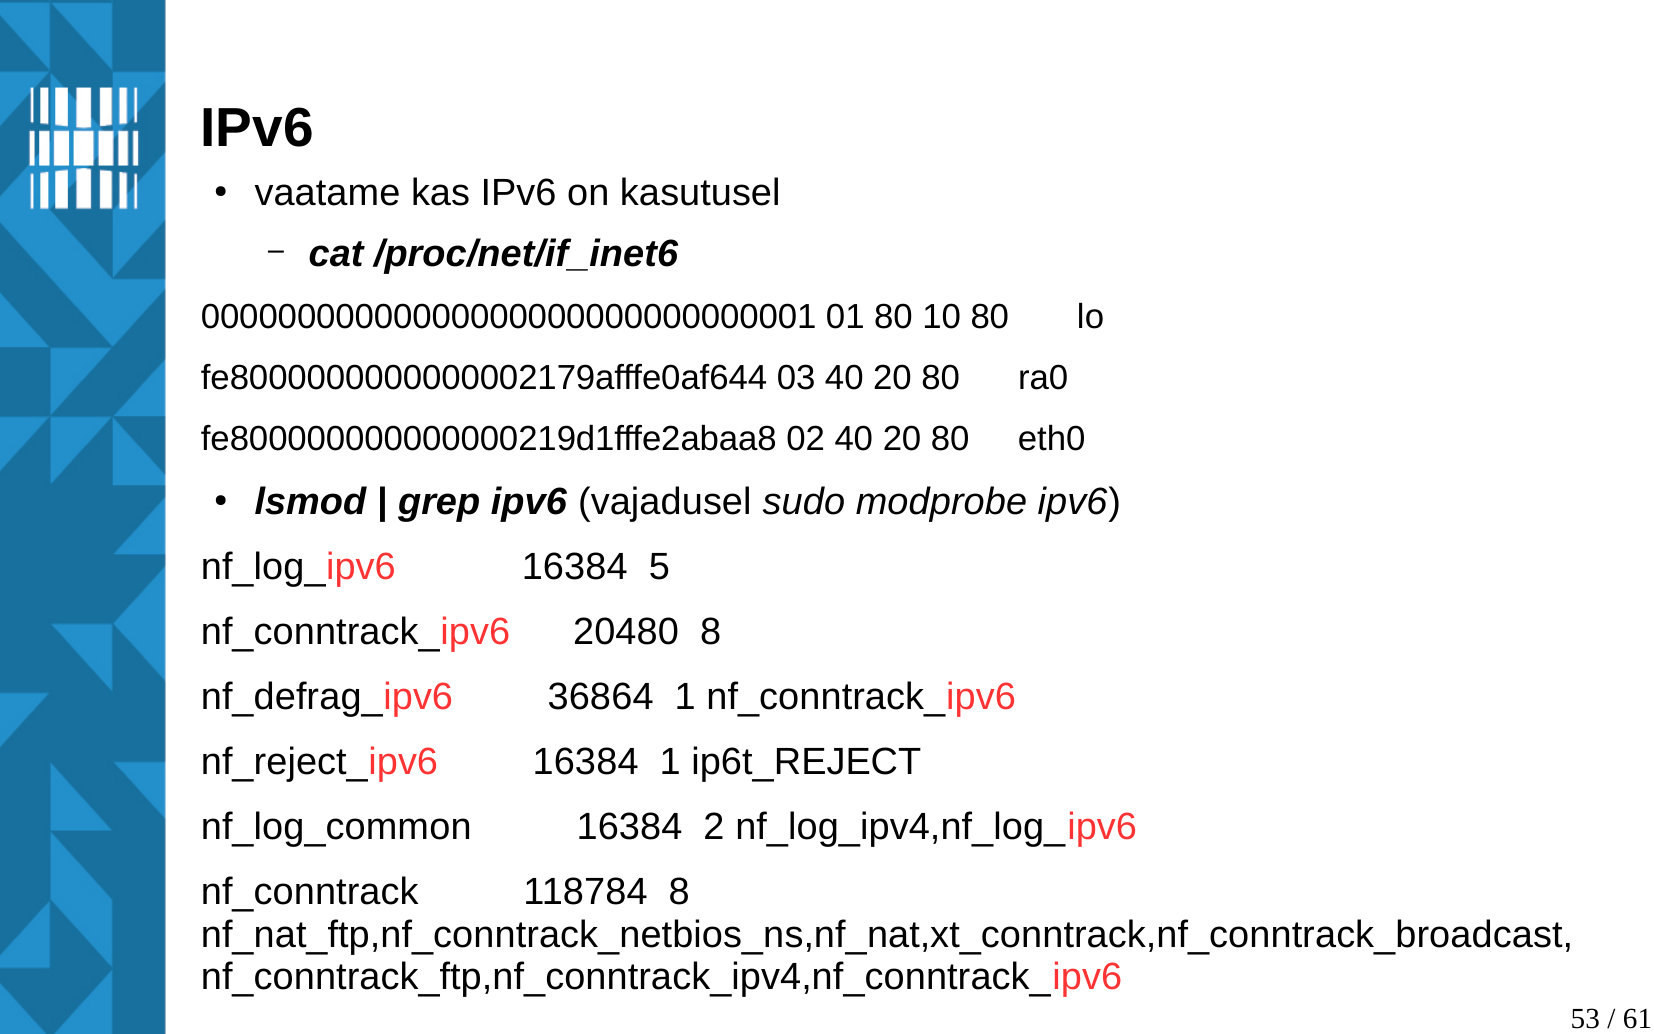

# IPv6
vaatame kas IPv6 on kasutusel
cat /proc/net/if_inet6
00000000000000000000000000000001 01 80 10 80 lo
fe8000000000000002179afffe0af644 03 40 20 80 ra0
fe800000000000000219d1fffe2abaa8 02 40 20 80 eth0
lsmod | grep ipv6 (vajadusel sudo modprobe ipv6)
nf_log_ipv6 16384 5
nf_conntrack_ipv6 20480 8
nf_defrag_ipv6 36864 1 nf_conntrack_ipv6
nf_reject_ipv6 16384 1 ip6t_REJECT
nf_log_common 16384 2 nf_log_ipv4,nf_log_ipv6
nf_conntrack 118784 8 nf_nat_ftp,nf_conntrack_netbios_ns,nf_nat,xt_conntrack,nf_conntrack_broadcast,nf_conntrack_ftp,nf_conntrack_ipv4,nf_conntrack_ipv6
53